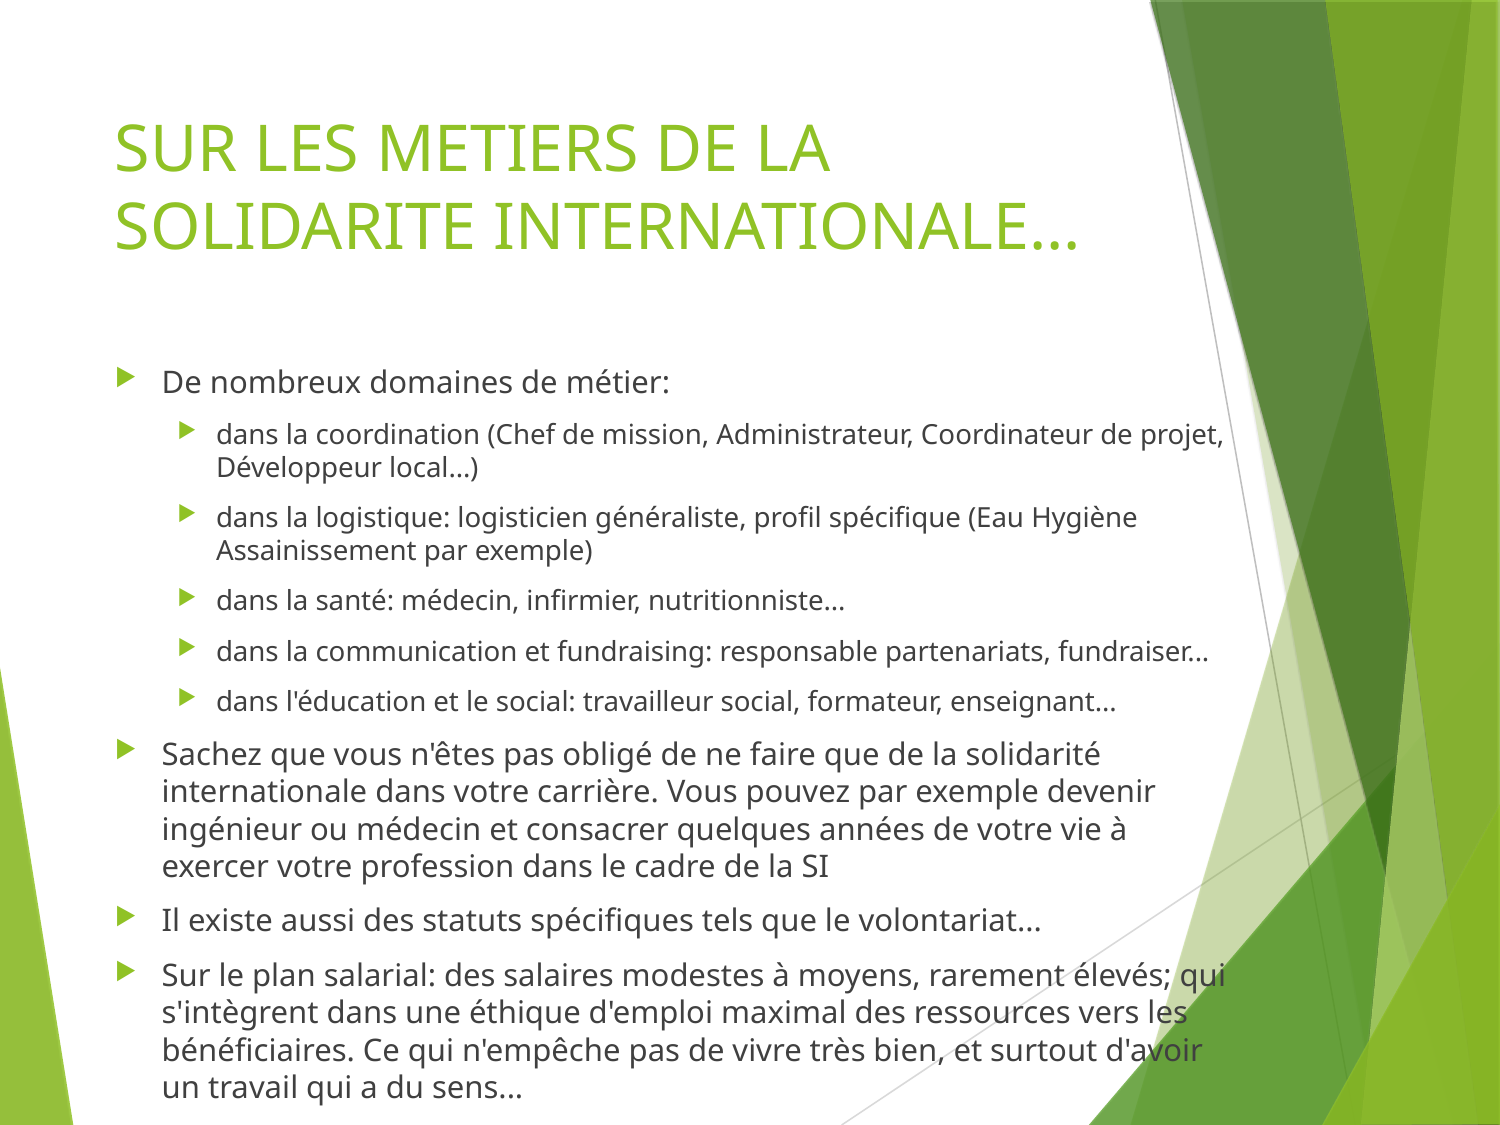

# SUR LES METIERS DE LA SOLIDARITE INTERNATIONALE...
De nombreux domaines de métier:
dans la coordination (Chef de mission, Administrateur, Coordinateur de projet, Développeur local...)
dans la logistique: logisticien généraliste, profil spécifique (Eau Hygiène Assainissement par exemple)
dans la santé: médecin, infirmier, nutritionniste...
dans la communication et fundraising: responsable partenariats, fundraiser...
dans l'éducation et le social: travailleur social, formateur, enseignant...
Sachez que vous n'êtes pas obligé de ne faire que de la solidarité internationale dans votre carrière. Vous pouvez par exemple devenir ingénieur ou médecin et consacrer quelques années de votre vie à exercer votre profession dans le cadre de la SI
Il existe aussi des statuts spécifiques tels que le volontariat...
Sur le plan salarial: des salaires modestes à moyens, rarement élevés; qui s'intègrent dans une éthique d'emploi maximal des ressources vers les bénéficiaires. Ce qui n'empêche pas de vivre très bien, et surtout d'avoir un travail qui a du sens...